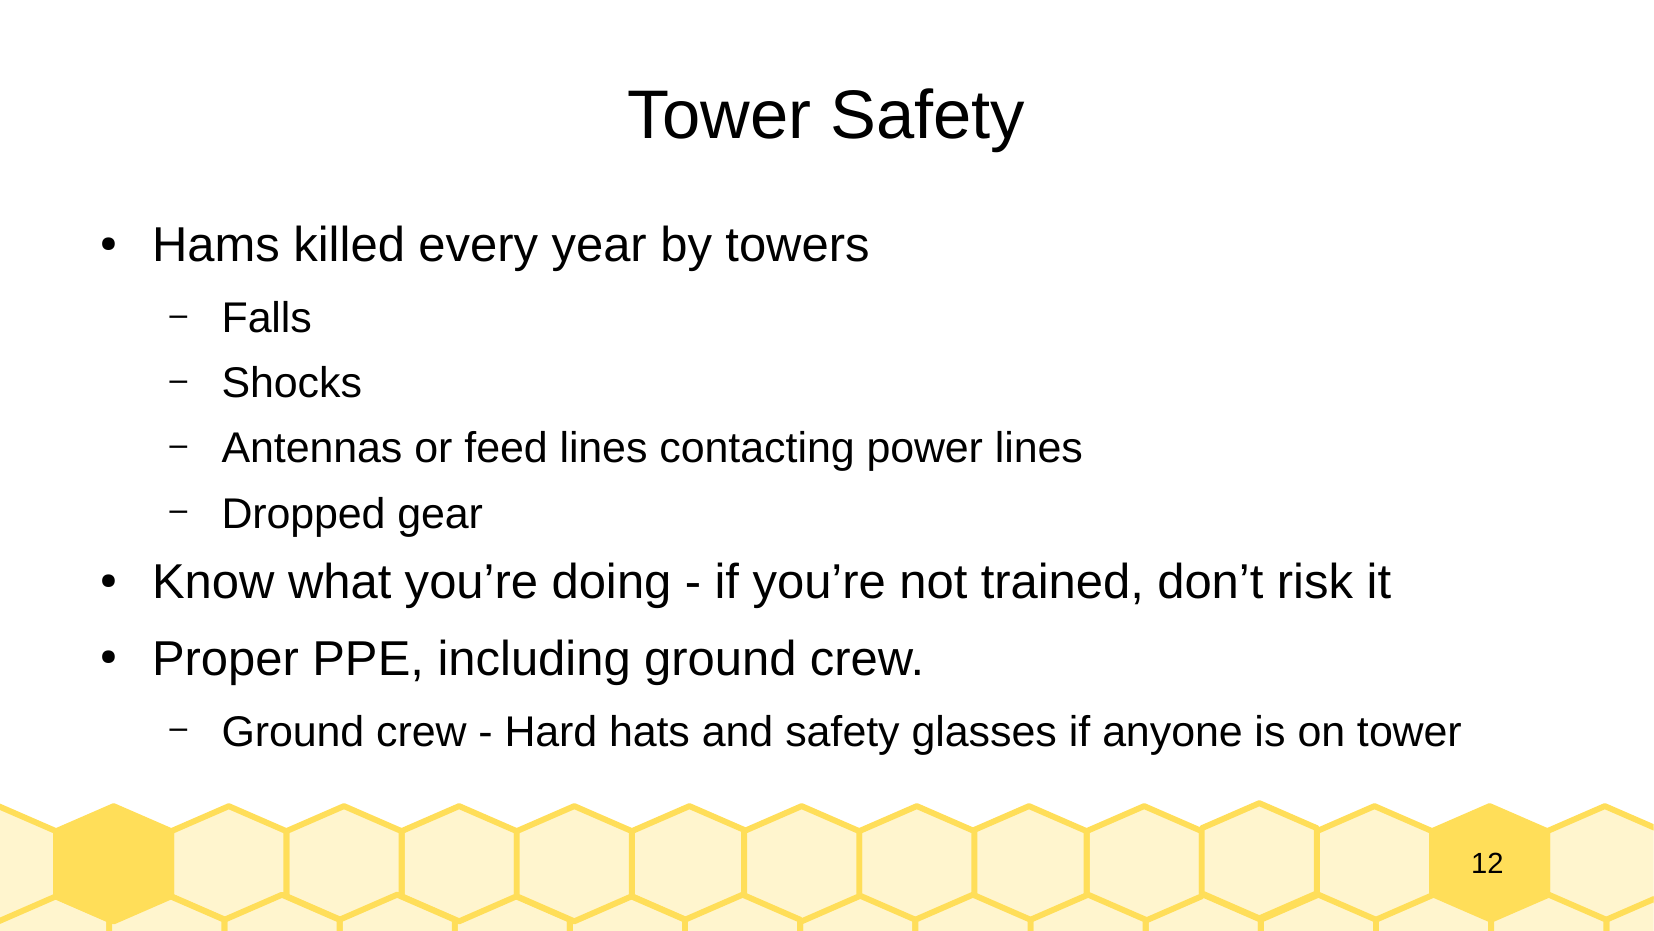

# Tower Safety
Hams killed every year by towers
Falls
Shocks
Antennas or feed lines contacting power lines
Dropped gear
Know what you’re doing - if you’re not trained, don’t risk it
Proper PPE, including ground crew.
Ground crew - Hard hats and safety glasses if anyone is on tower